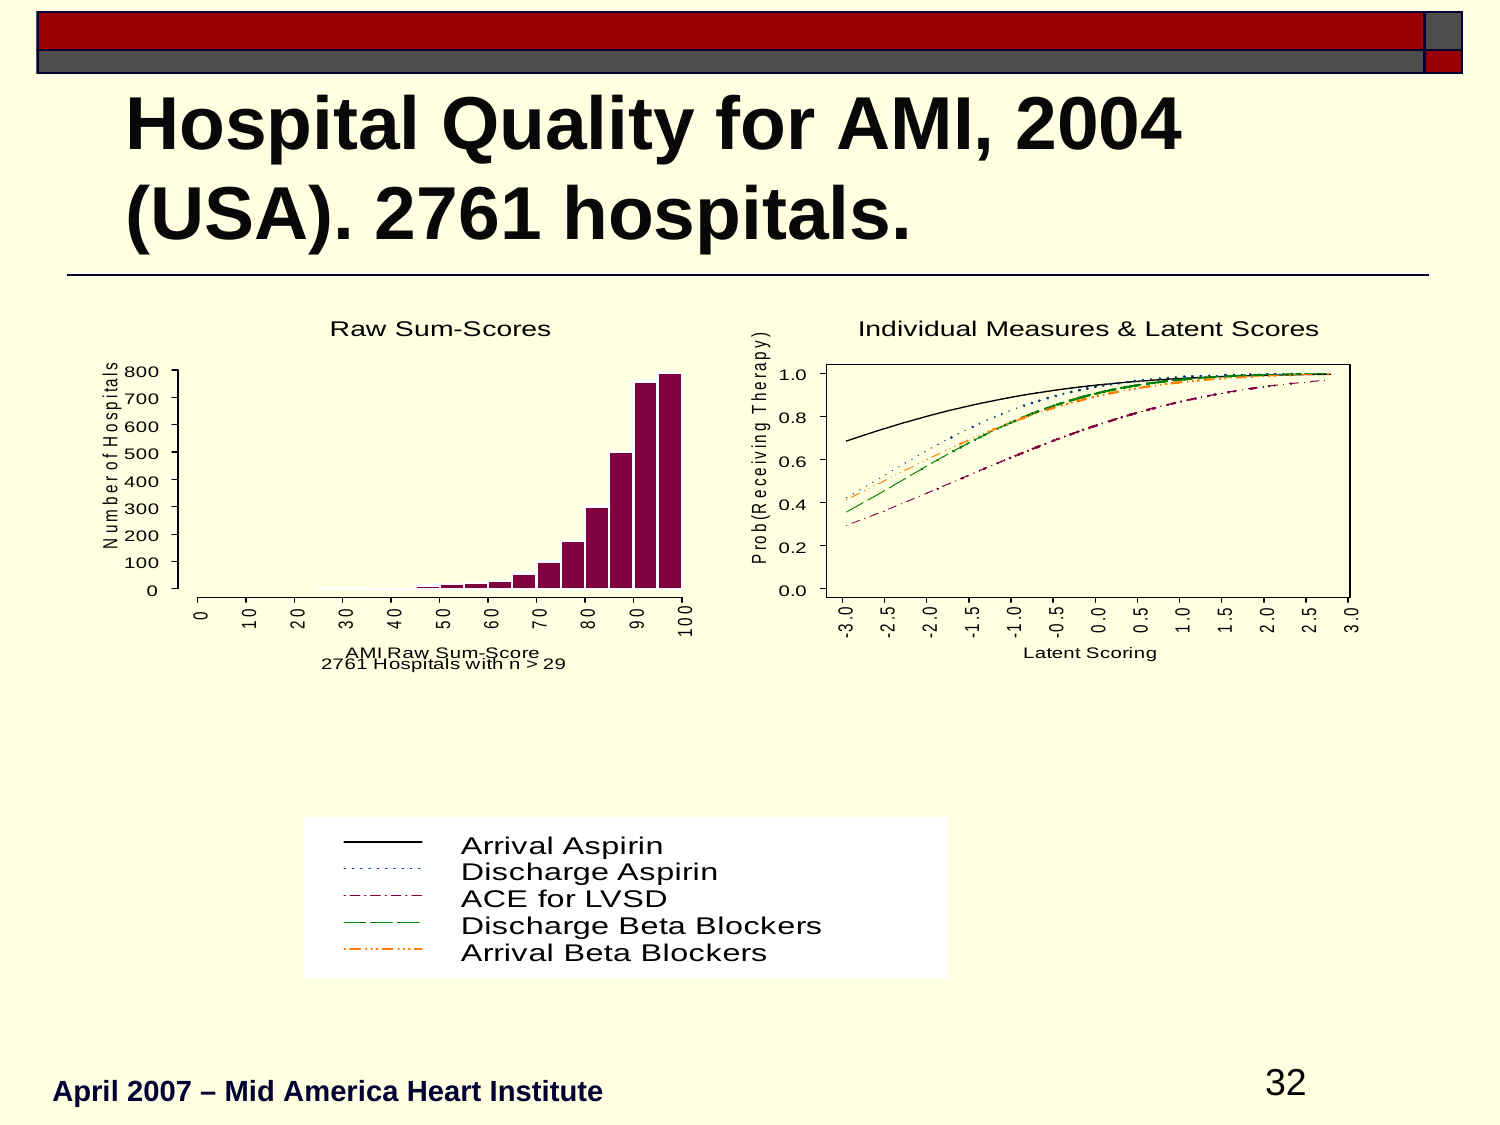

Hospital Quality for AMI, 2004 (USA). 2761 hospitals.
32